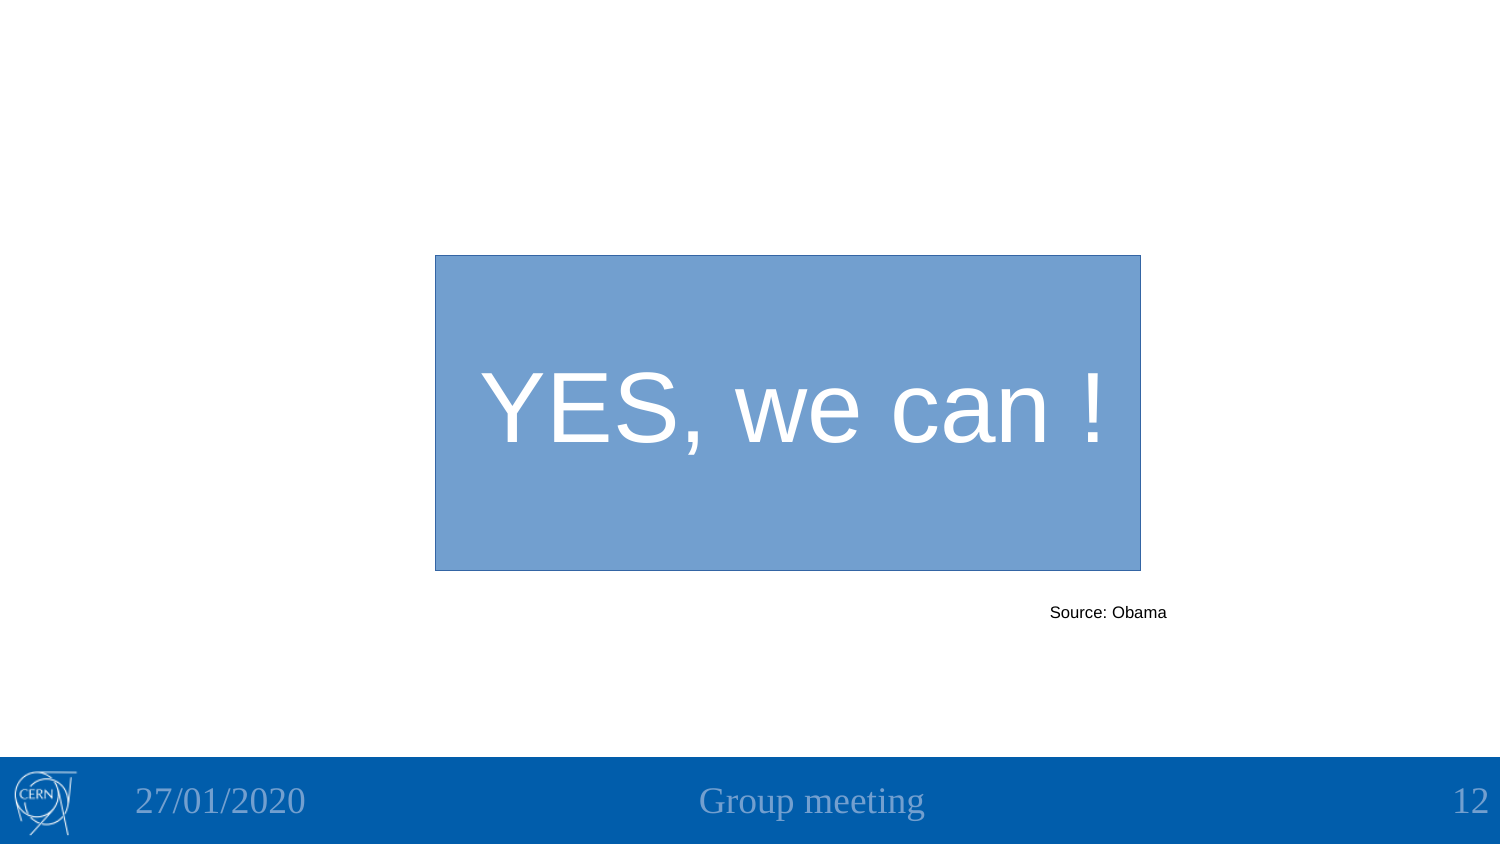

YES, we can !
Source: Obama
27/01/2020
Group meeting
12